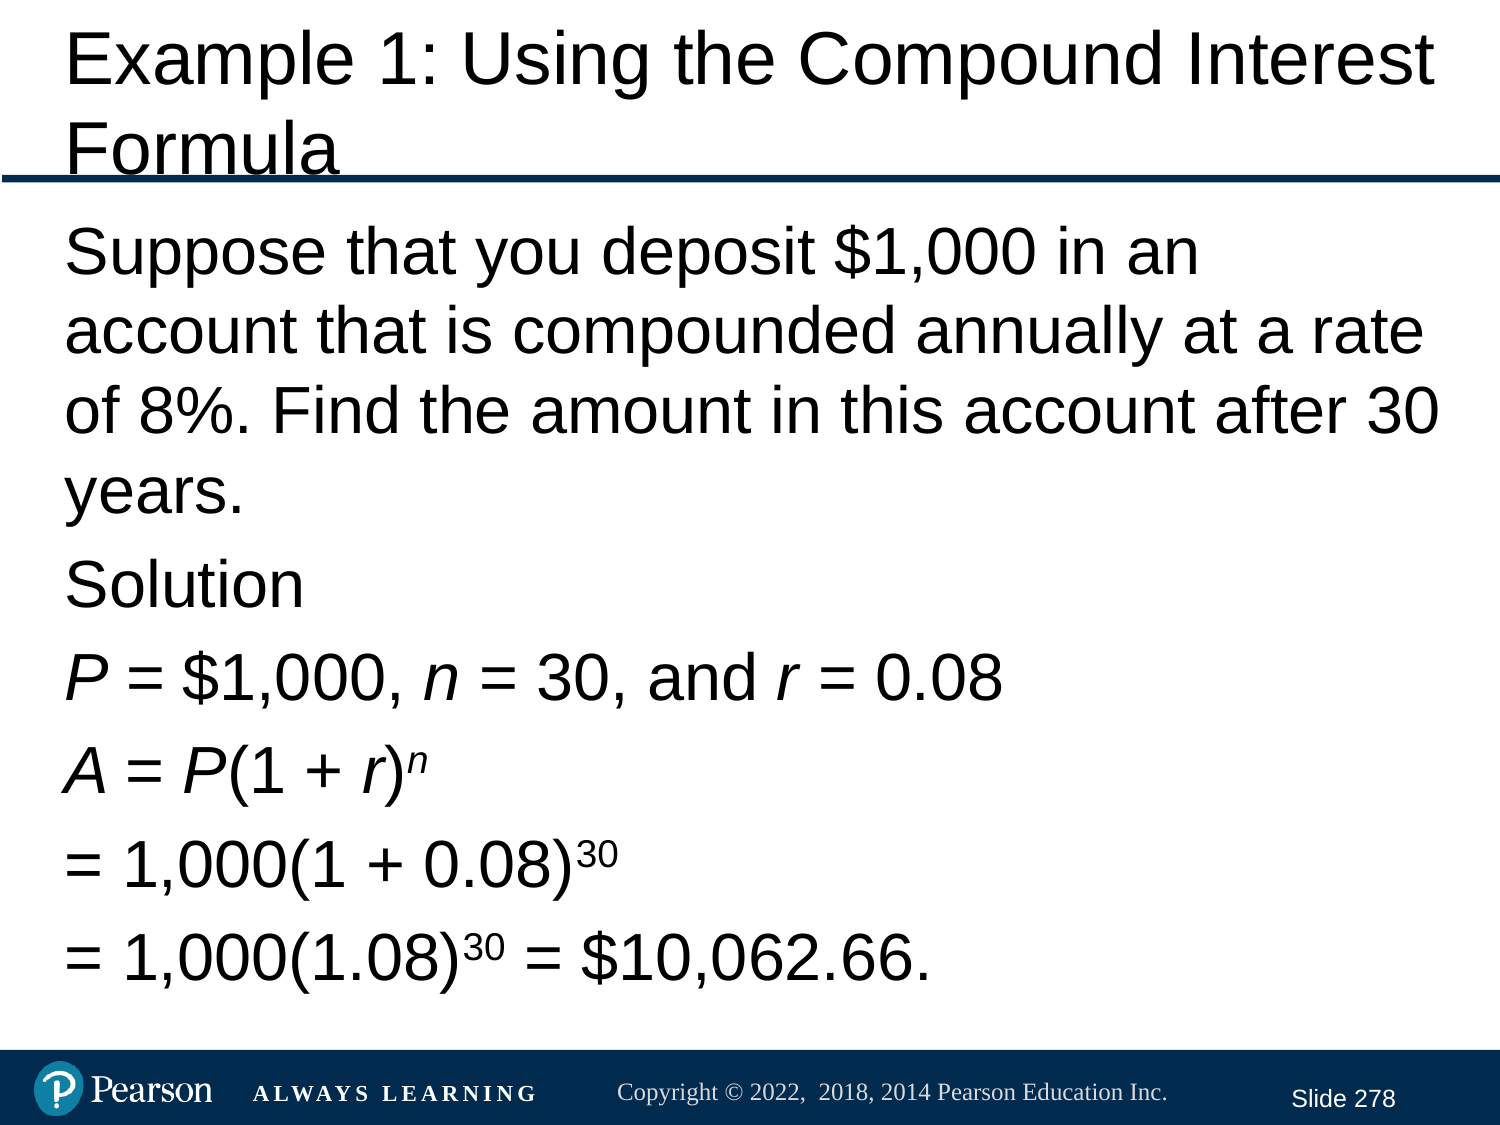

# Example 1: Using the Compound Interest Formula
Suppose that you deposit $1,000 in an account that is compounded annually at a rate of 8%. Find the amount in this account after 30 years.
Solution
P = $1,000, n = 30, and r = 0.08
A = P(1 + r)n
= 1,000(1 + 0.08)30
= 1,000(1.08)30 = $10,062.66.